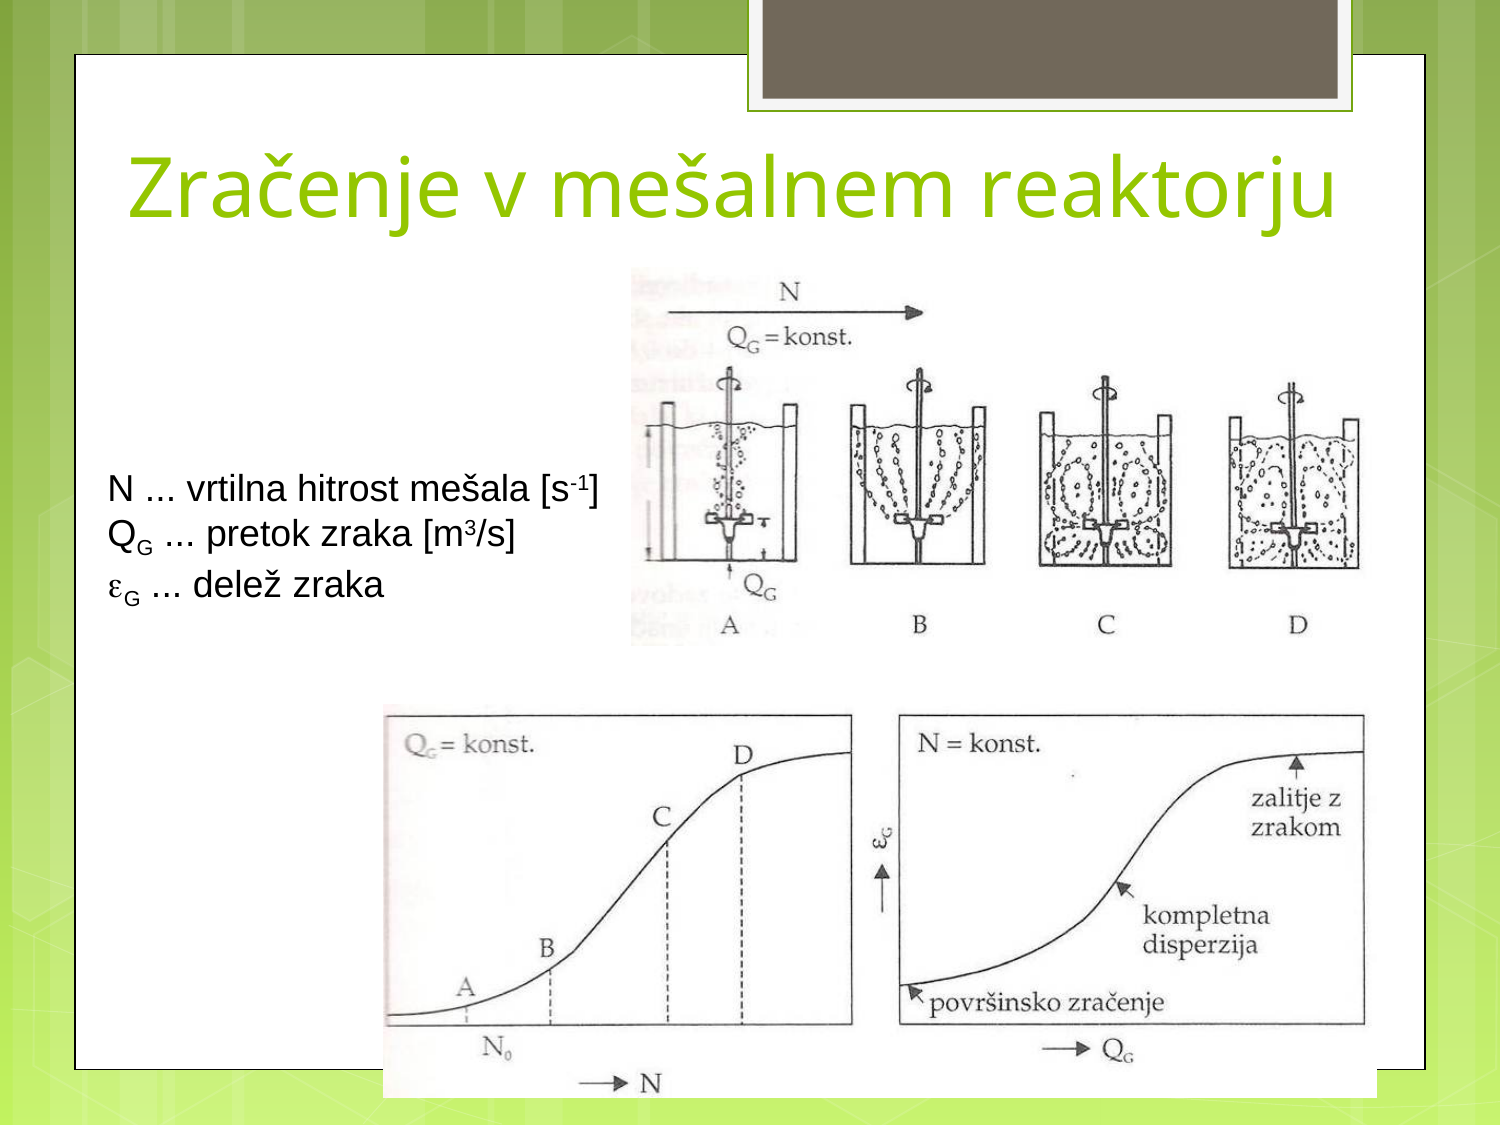

# Zračenje v mešalnem reaktorju
N ... vrtilna hitrost mešala [s-1]
QG ... pretok zraka [m3/s]
G ... delež zraka